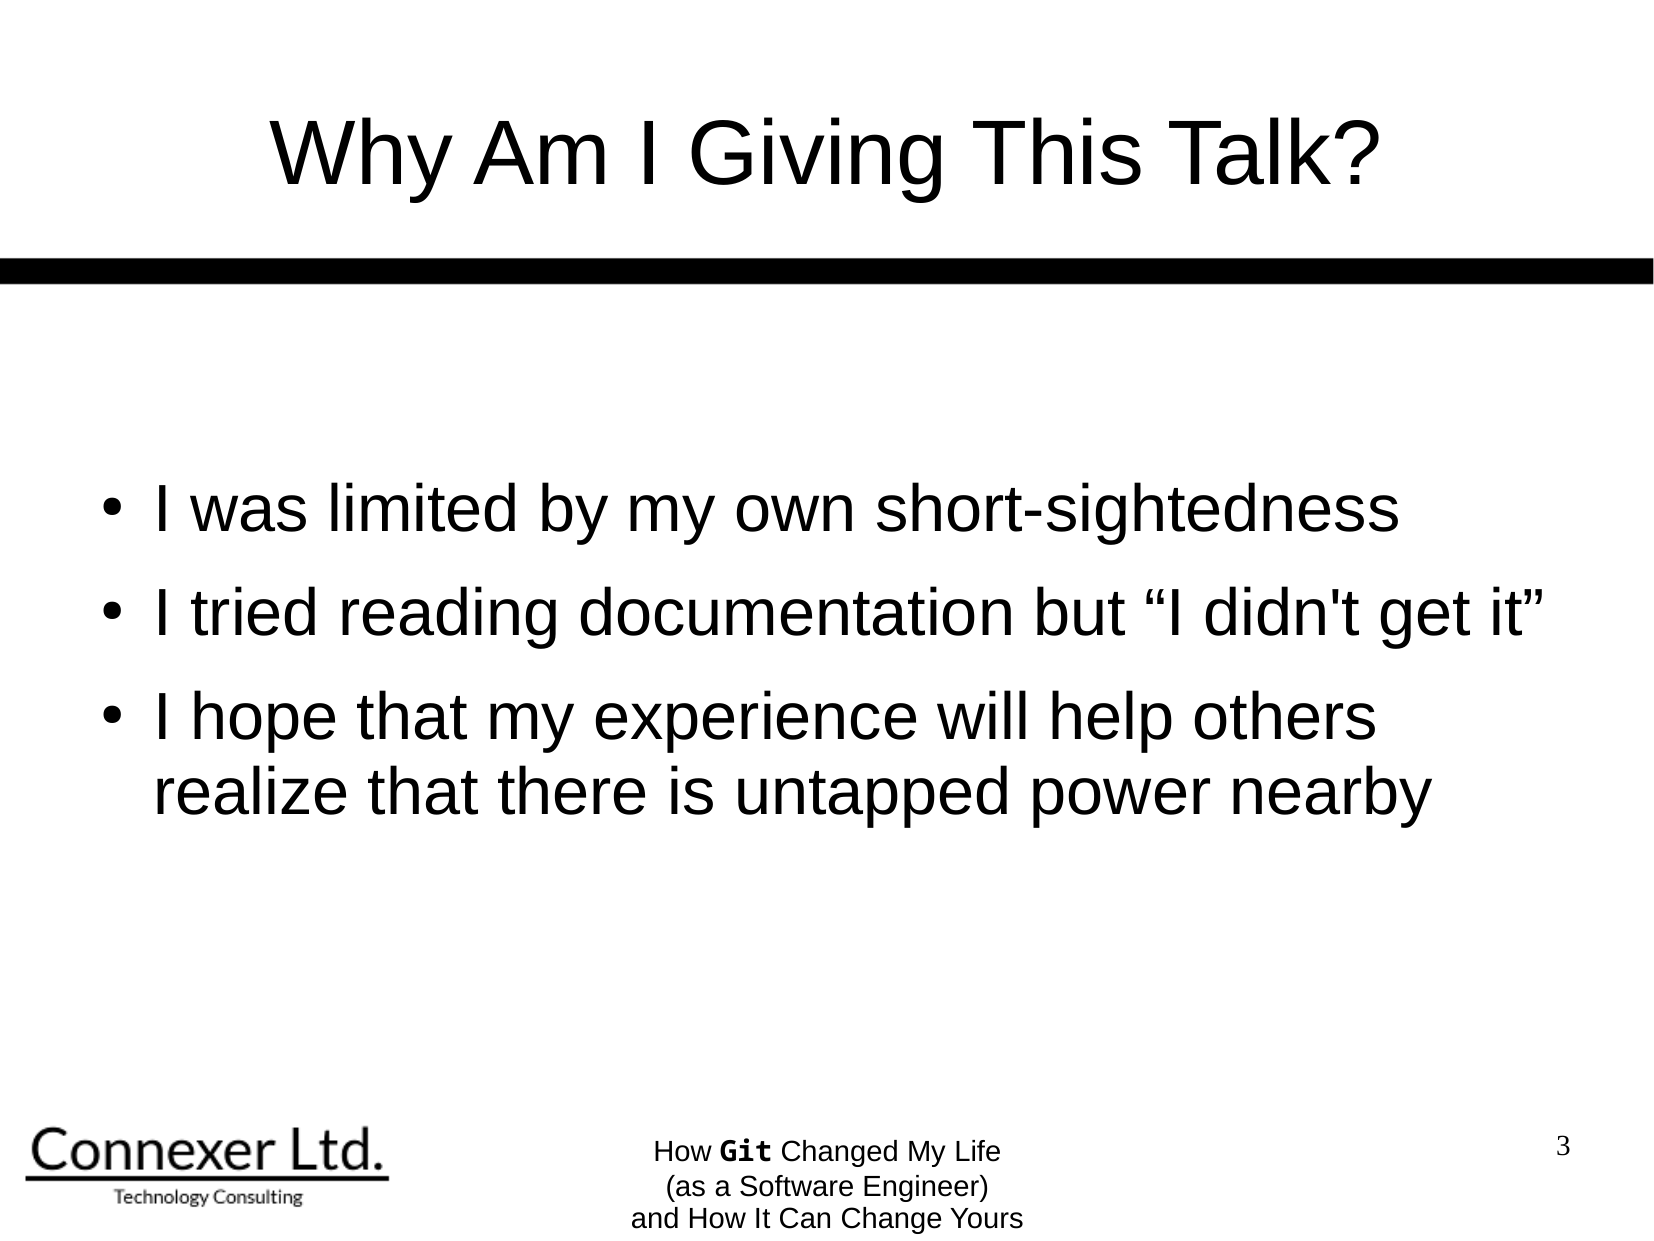

# Why Am I Giving This Talk?
I was limited by my own short-sightedness
I tried reading documentation but “I didn't get it”
I hope that my experience will help others realize that there is untapped power nearby
3